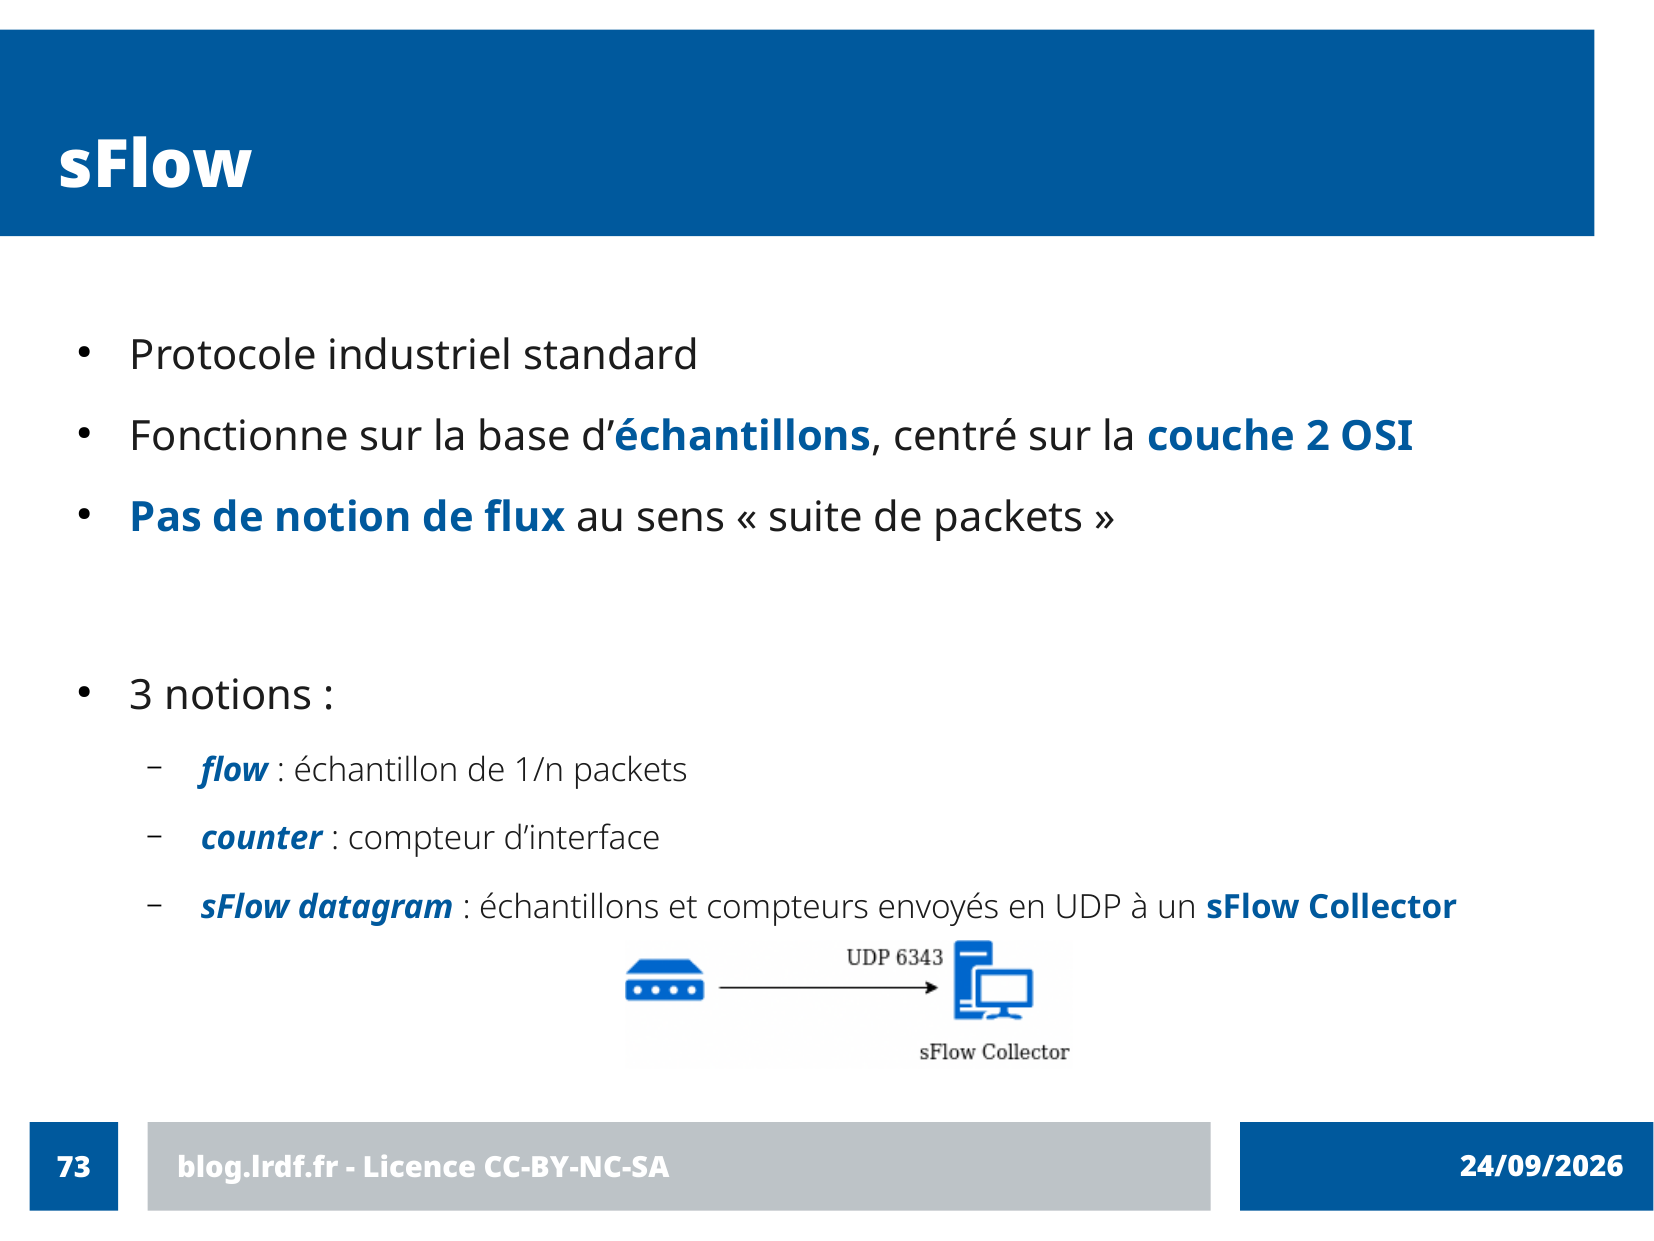

# sFlow
Protocole industriel standard
Fonctionne sur la base d’échantillons, centré sur la couche 2 OSI
Pas de notion de flux au sens « suite de packets »
3 notions :
flow : échantillon de 1/n packets
counter : compteur d’interface
sFlow datagram : échantillons et compteurs envoyés en UDP à un sFlow Collector
73
blog.lrdf.fr - Licence CC-BY-NC-SA